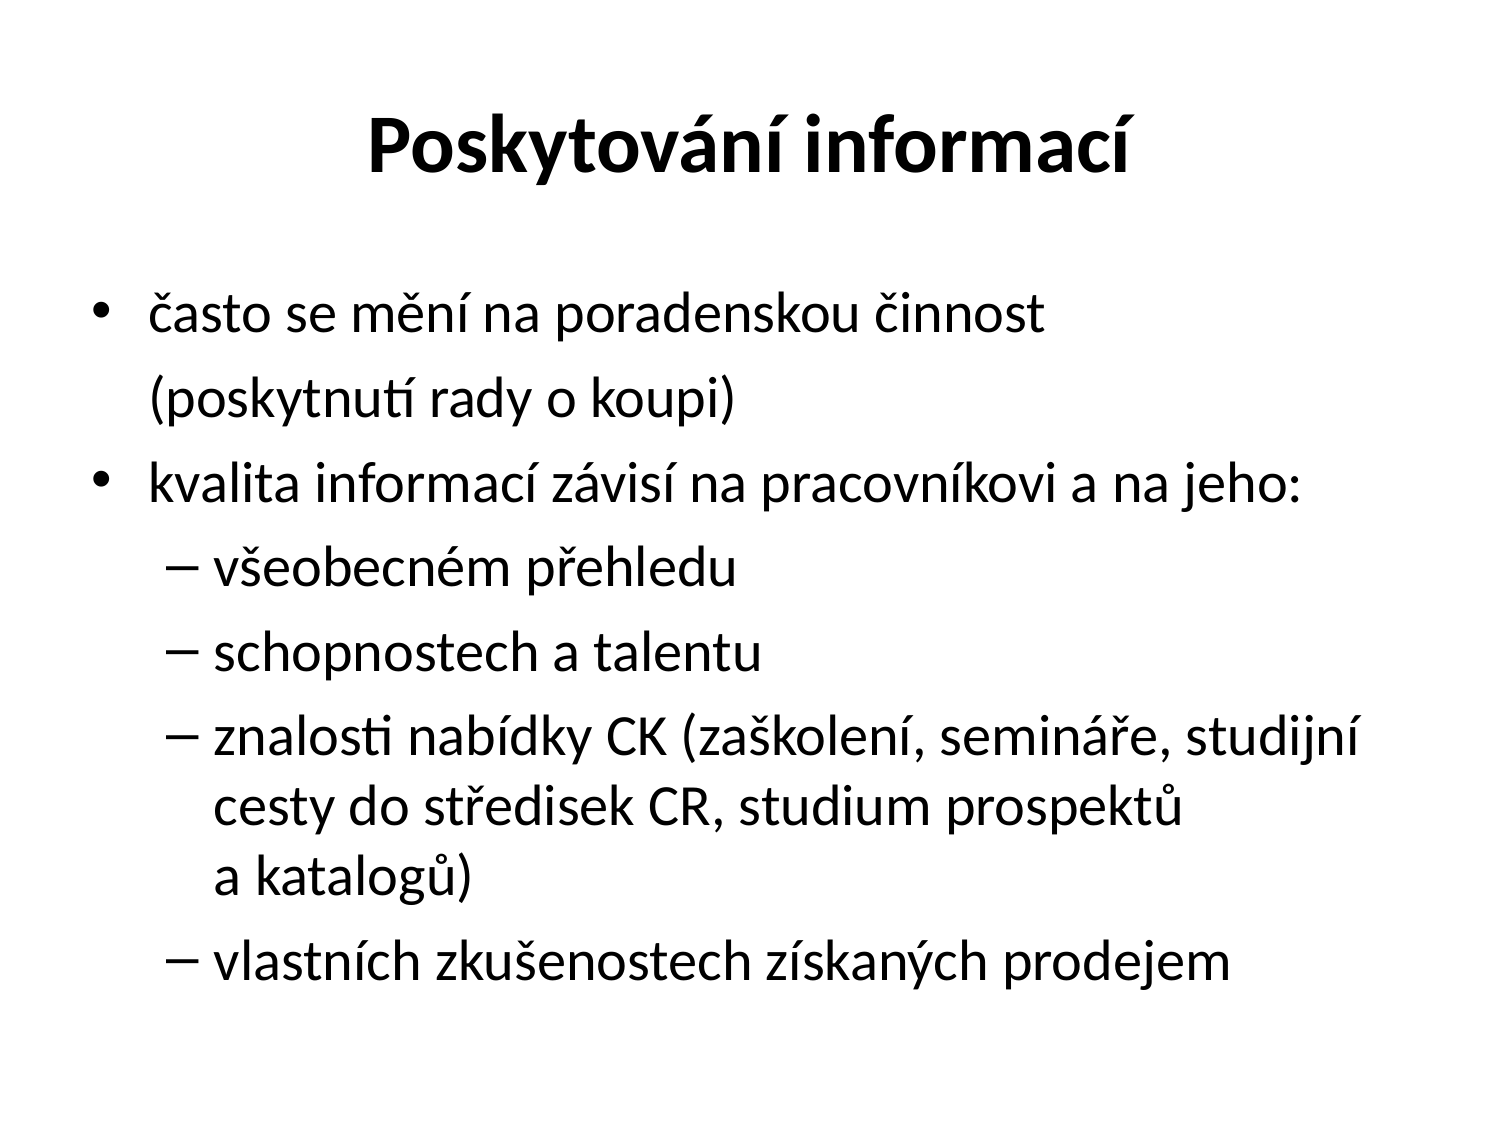

# Poskytování informací
často se mění na poradenskou činnost
	(poskytnutí rady o koupi)
kvalita informací závisí na pracovníkovi a na jeho:
všeobecném přehledu
schopnostech a talentu
znalosti nabídky CK (zaškolení, semináře, studijní cesty do středisek CR, studium prospektů
a katalogů)
vlastních zkušenostech získaných prodejem